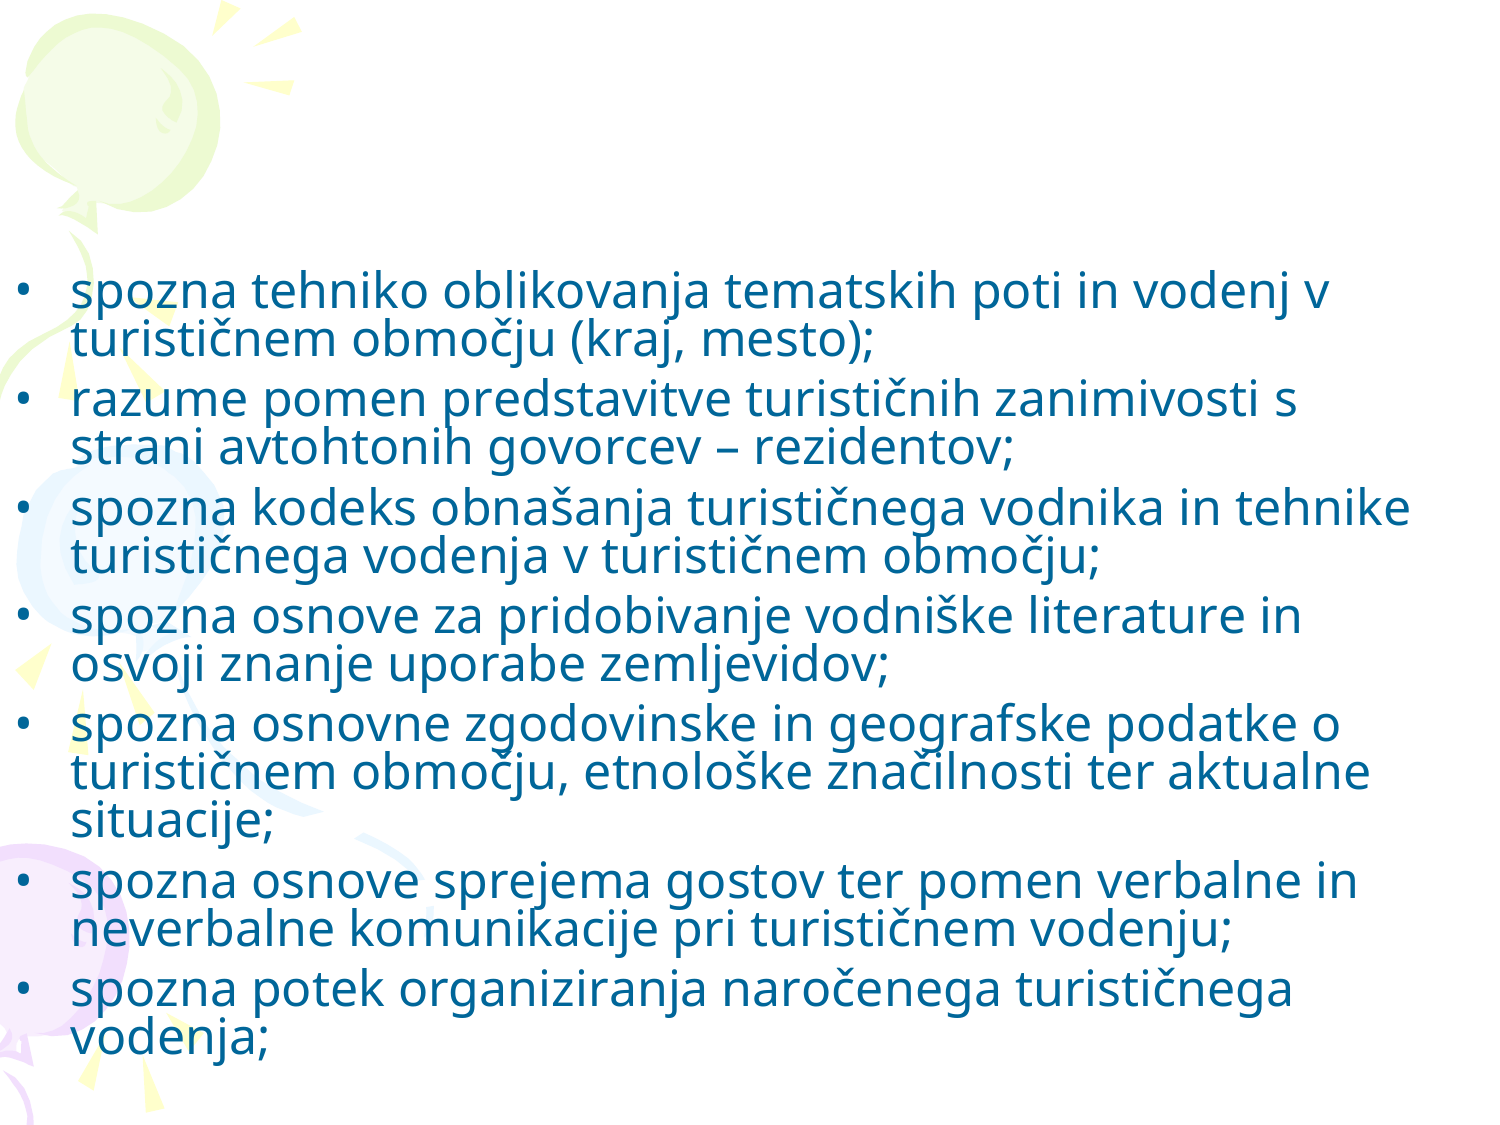

#
spozna tehniko oblikovanja tematskih poti in vodenj v turističnem območju (kraj, mesto);
•	razume pomen predstavitve turističnih zanimivosti s strani avtohtonih govorcev – rezidentov;
•	spozna kodeks obnašanja turističnega vodnika in tehnike turističnega vodenja v turističnem območju;
spozna osnove za pridobivanje vodniške literature in osvoji znanje uporabe zemljevidov;
•	spozna osnovne zgodovinske in geografske podatke o turističnem območju, etnološke značilnosti ter aktualne situacije;
•	spozna osnove sprejema gostov ter pomen verbalne in neverbalne komunikacije pri turističnem vodenju;
•	spozna potek organiziranja naročenega turističnega vodenja;